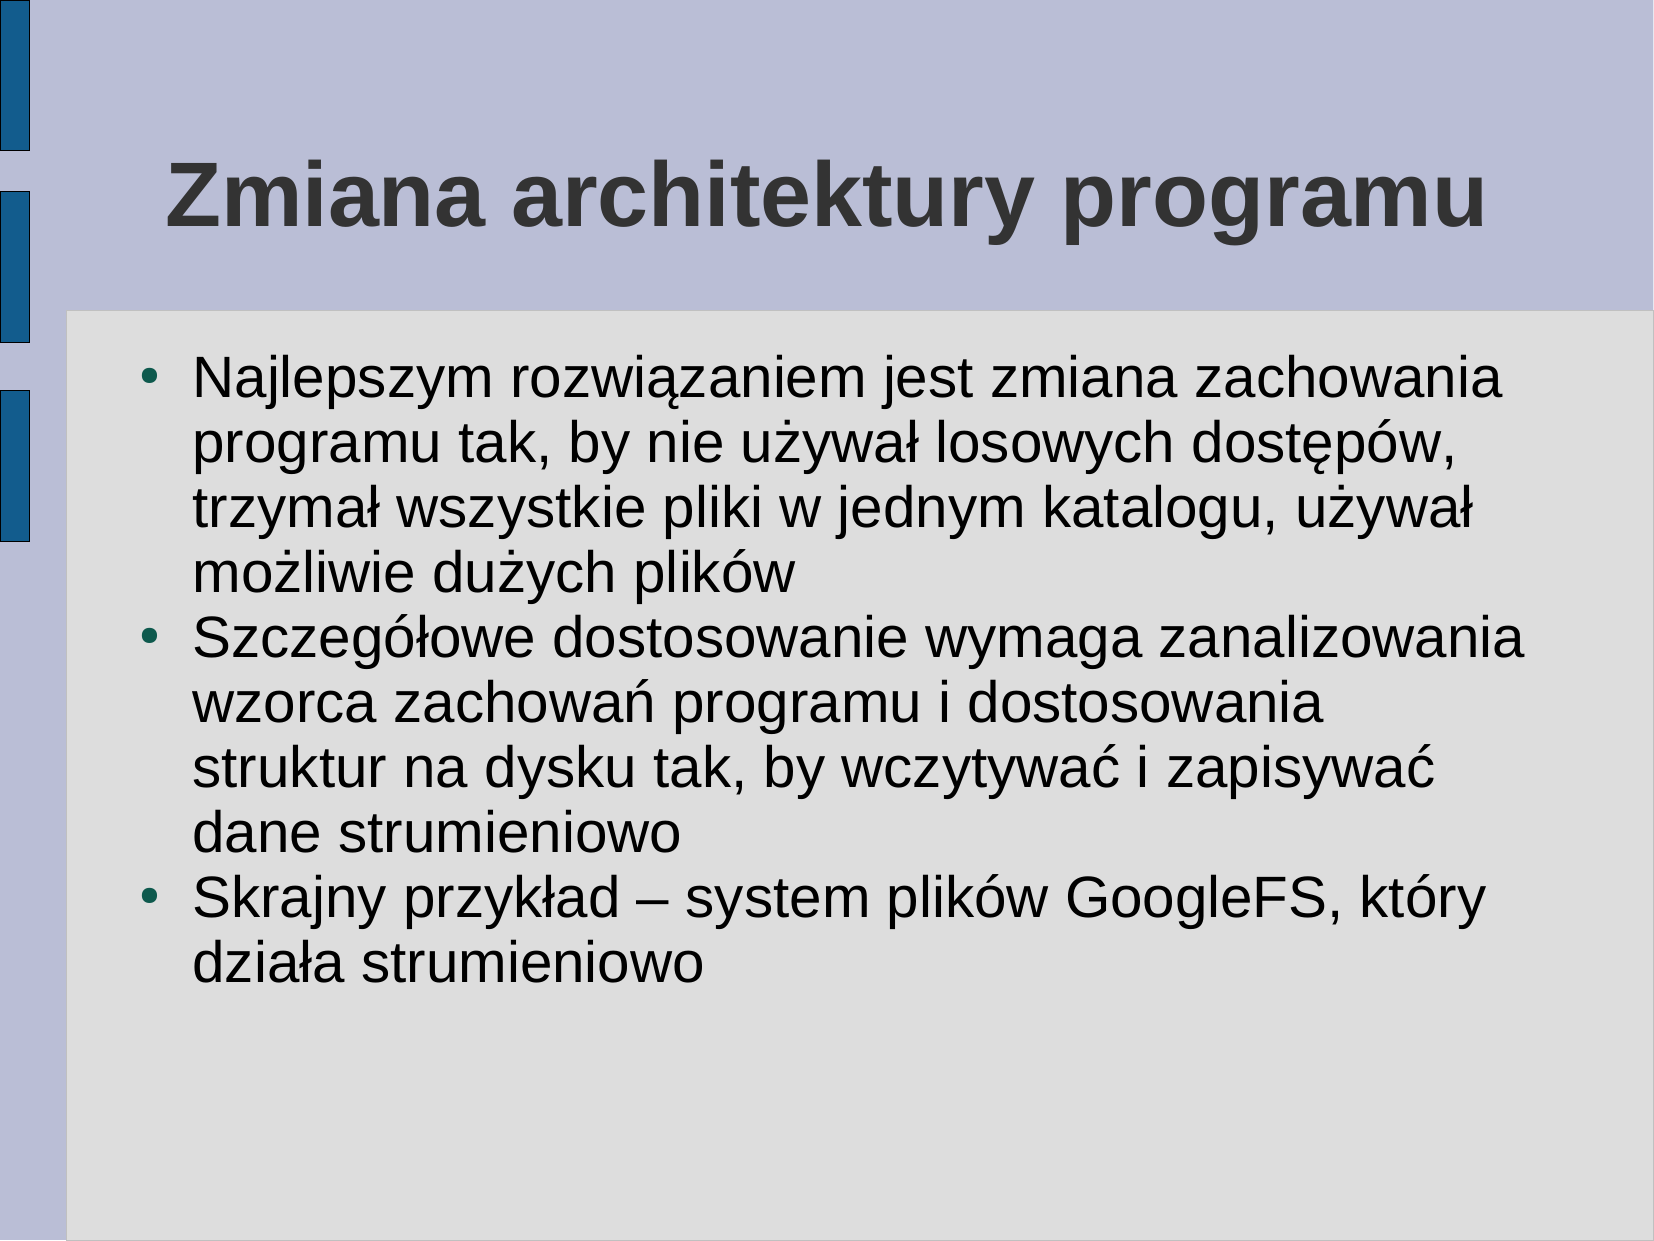

# Zmiana architektury programu
Najlepszym rozwiązaniem jest zmiana zachowania programu tak, by nie używał losowych dostępów, trzymał wszystkie pliki w jednym katalogu, używał możliwie dużych plików
Szczegółowe dostosowanie wymaga zanalizowania wzorca zachowań programu i dostosowania struktur na dysku tak, by wczytywać i zapisywać dane strumieniowo
Skrajny przykład – system plików GoogleFS, który działa strumieniowo